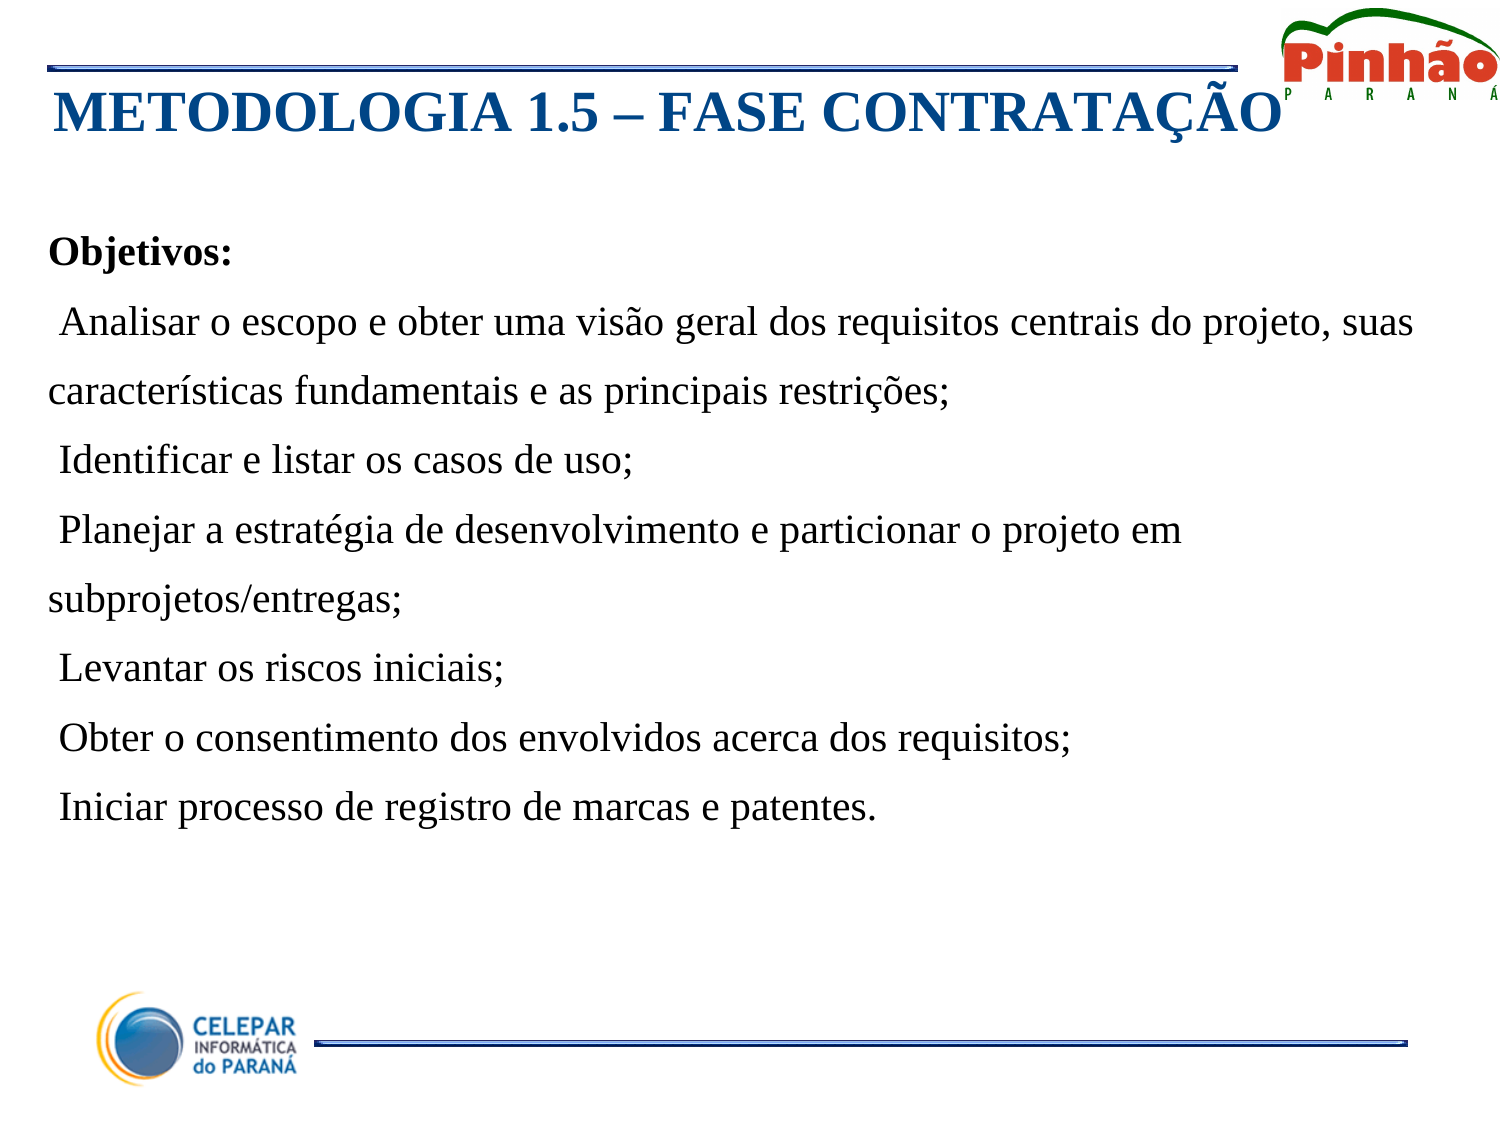

#
METODOLOGIA 1.5 – FASE CONTRATAÇÃO
Objetivos:
 Analisar o escopo e obter uma visão geral dos requisitos centrais do projeto, suas características fundamentais e as principais restrições;
 Identificar e listar os casos de uso;
 Planejar a estratégia de desenvolvimento e particionar o projeto em subprojetos/entregas;
 Levantar os riscos iniciais;
 Obter o consentimento dos envolvidos acerca dos requisitos;
 Iniciar processo de registro de marcas e patentes.